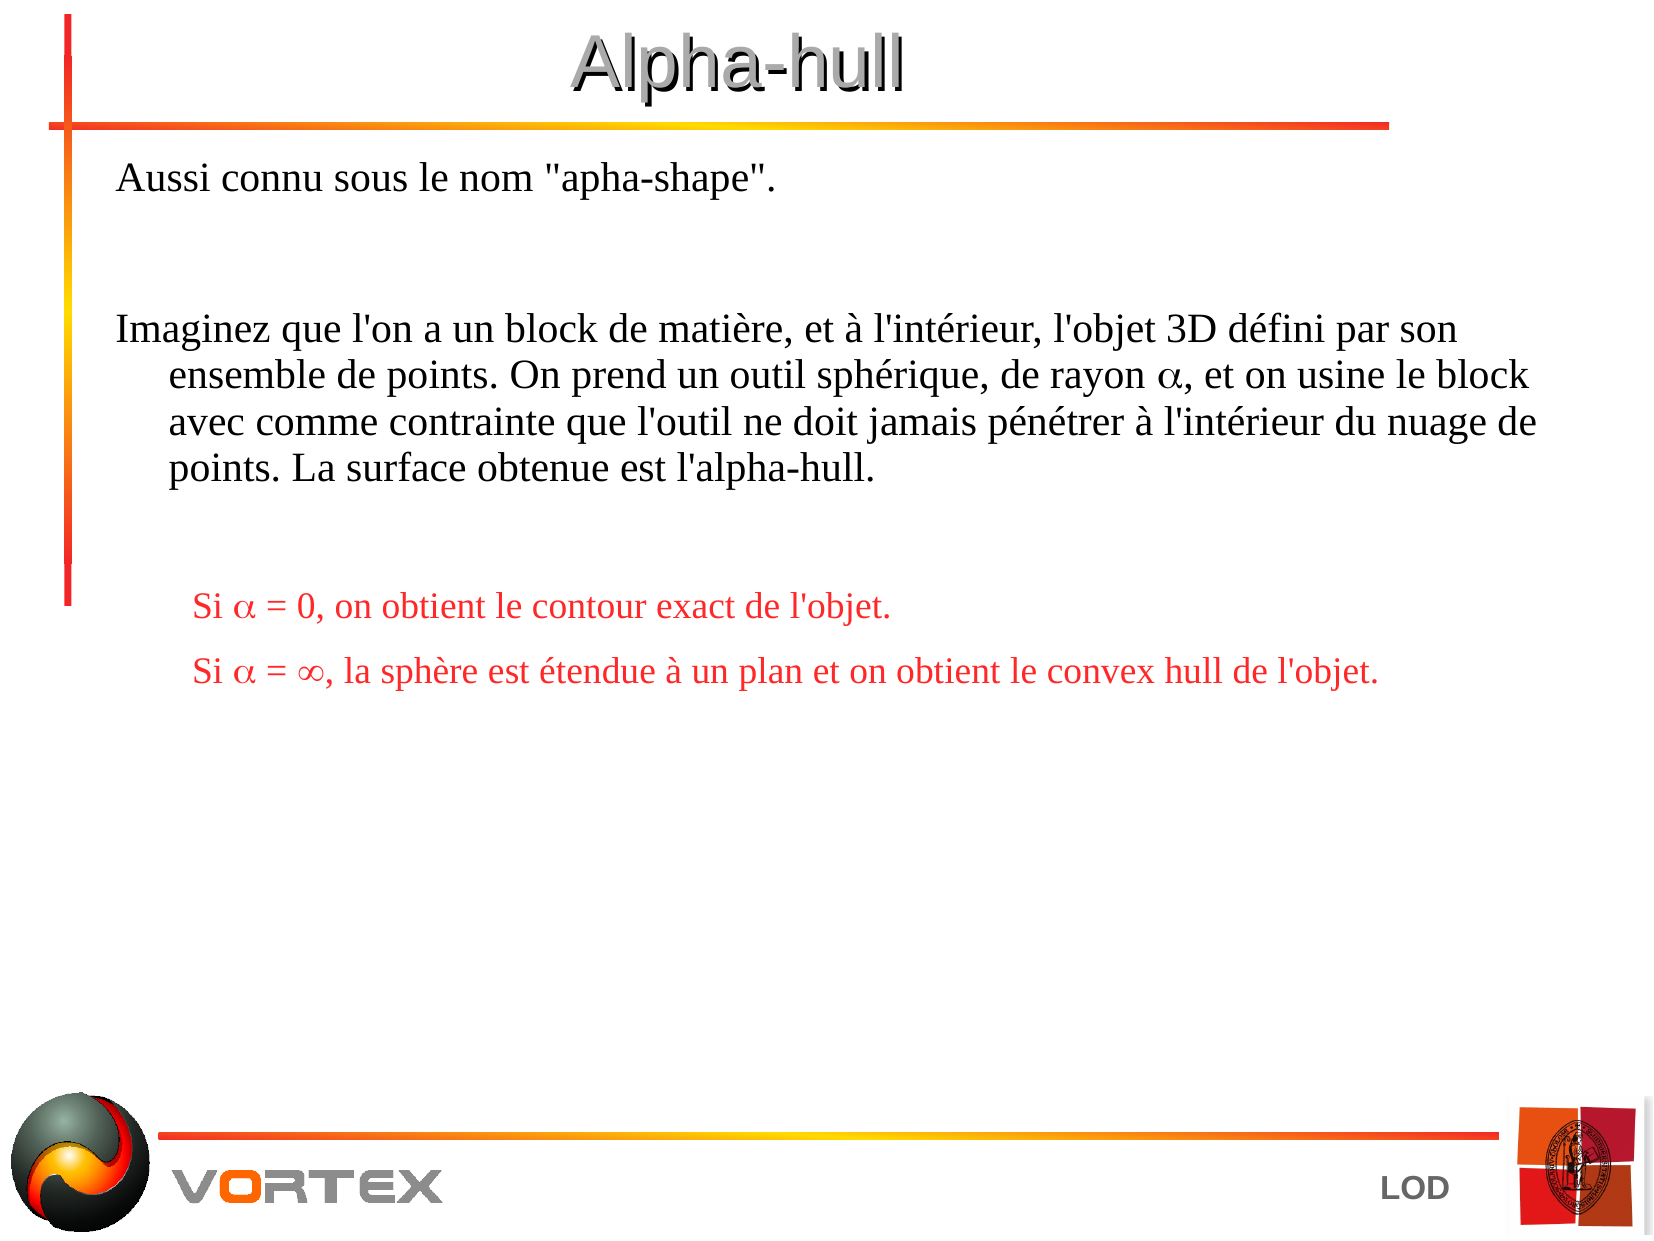

# Alpha-hull
Aussi connu sous le nom "apha-shape".
Imaginez que l'on a un block de matière, et à l'intérieur, l'objet 3D défini par son ensemble de points. On prend un outil sphérique, de rayon , et on usine le block avec comme contrainte que l'outil ne doit jamais pénétrer à l'intérieur du nuage de points. La surface obtenue est l'alpha-hull.
Si  = 0, on obtient le contour exact de l'objet.
Si  = , la sphère est étendue à un plan et on obtient le convex hull de l'objet.